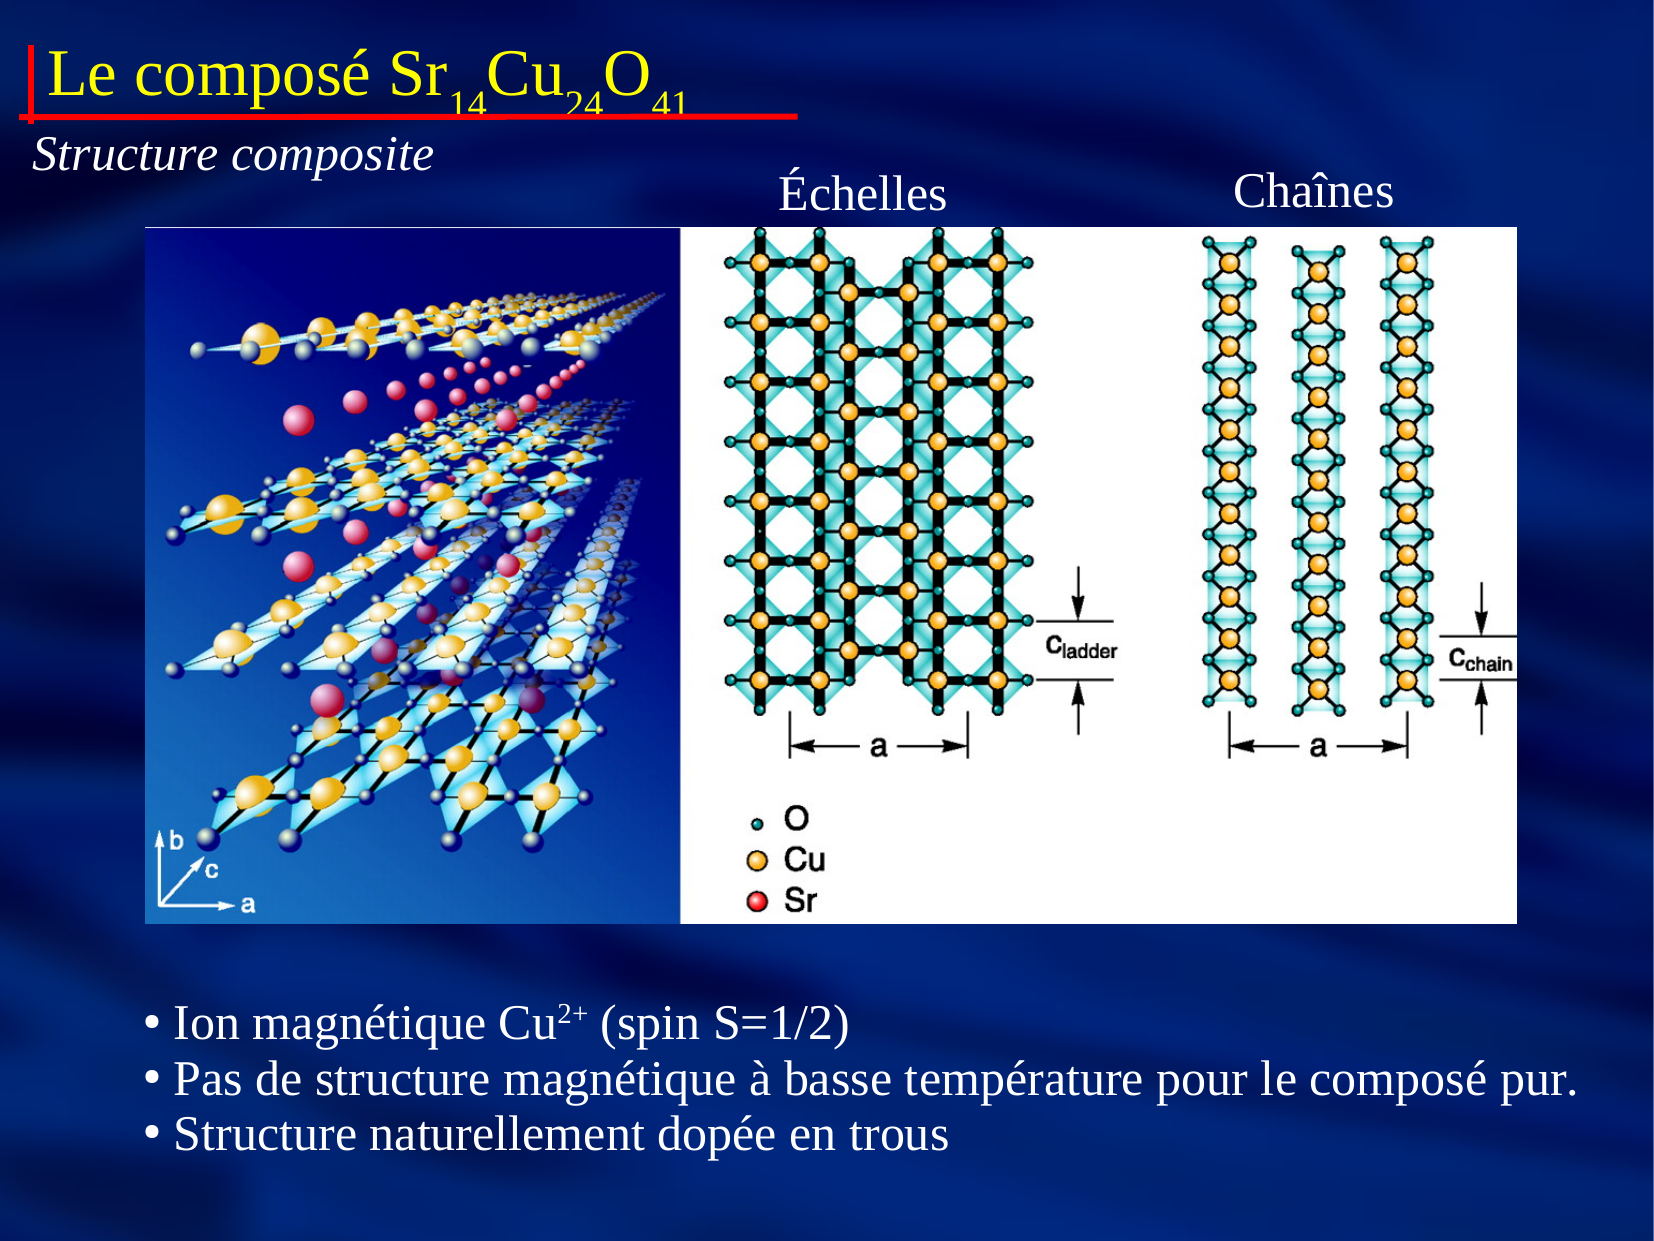

Le composé Sr14Cu24O41
Structure composite
Chaînes
Échelles
 Ion magnétique Cu2+ (spin S=1/2)
 Pas de structure magnétique à basse température pour le composé pur.
 Structure naturellement dopée en trous